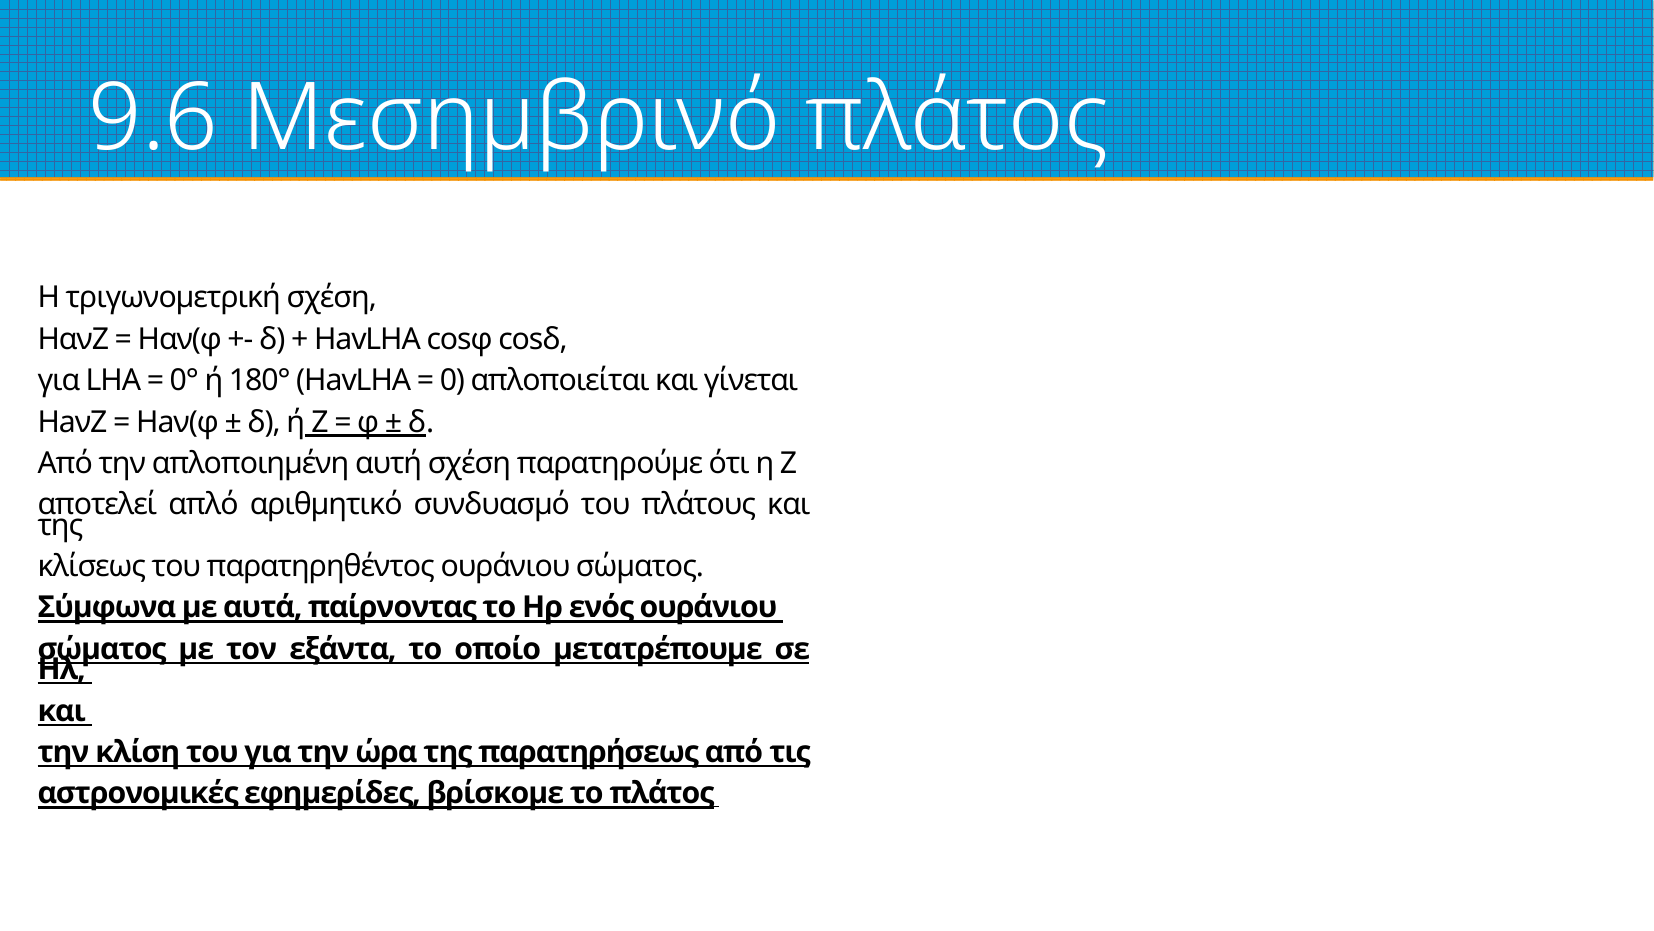

# 9.6 Μεσημβρινό πλάτος
Η τριγωνομετρική σχέση,
ΗανΖ = Ηαν(φ +- δ) + ΗavLΗΑ cosφ cosδ,
για LΗΑ = 0° ή 180° (ΗavLΗΑ = 0) απλοποιείται και γίνεται
ΗaνΖ = Ηaν(φ ± δ), ή Ζ = φ ± δ.
Από την απλοποιημένη αυτή σχέση παρατηρούμε ότι η Ζ
αποτελεί απλό αριθμητικό συνδυασμό του πλάτους και της
κλίσεως του παρατηρηθέντος ουράνιου σώματος.
Σύμφωνα με αυτά, παίρνοντας το Ηρ ενός ουράνιου
σώματος με τον εξάντα, το οποίο μετατρέ­πουμε σε Ηλ,
και
την κλίση του για την ώρα της παρατηρήσεως από τις
αστρονομικές εφημερίδες, βρίσκομε το πλάτος